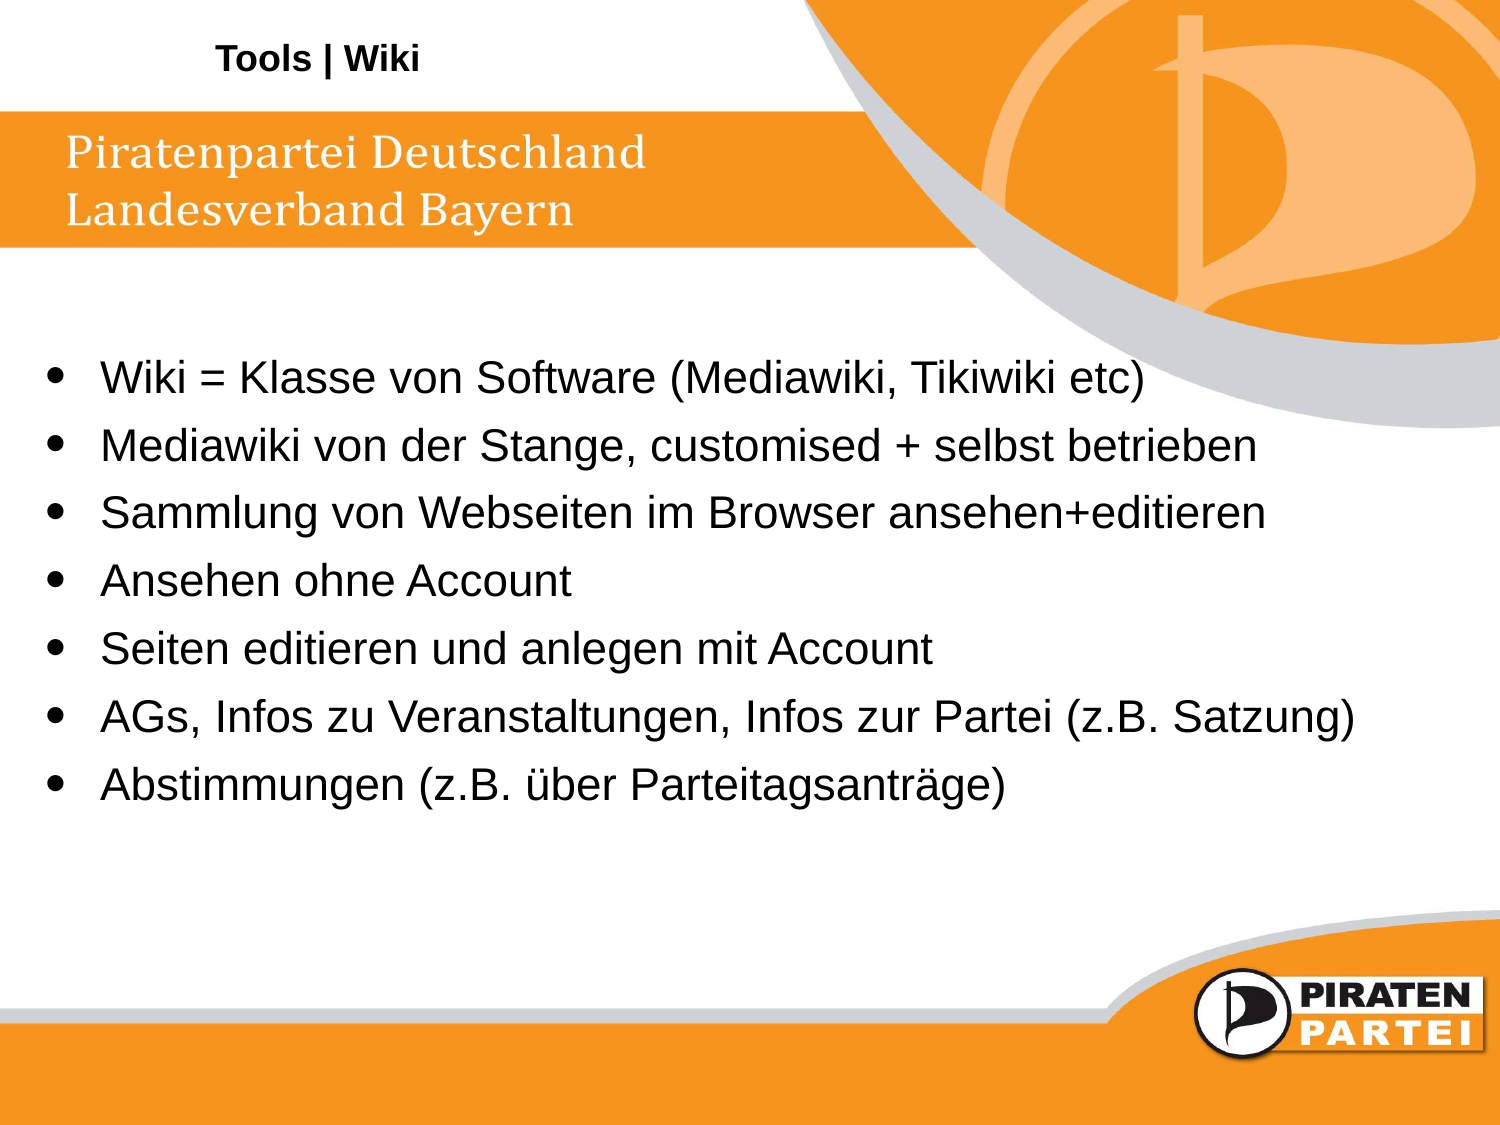

Tools | Wiki
Wiki = Klasse von Software (Mediawiki, Tikiwiki etc)
Mediawiki von der Stange, customised + selbst betrieben
Sammlung von Webseiten im Browser ansehen+editieren
Ansehen ohne Account
Seiten editieren und anlegen mit Account
AGs, Infos zu Veranstaltungen, Infos zur Partei (z.B. Satzung)
Abstimmungen (z.B. über Parteitagsanträge)